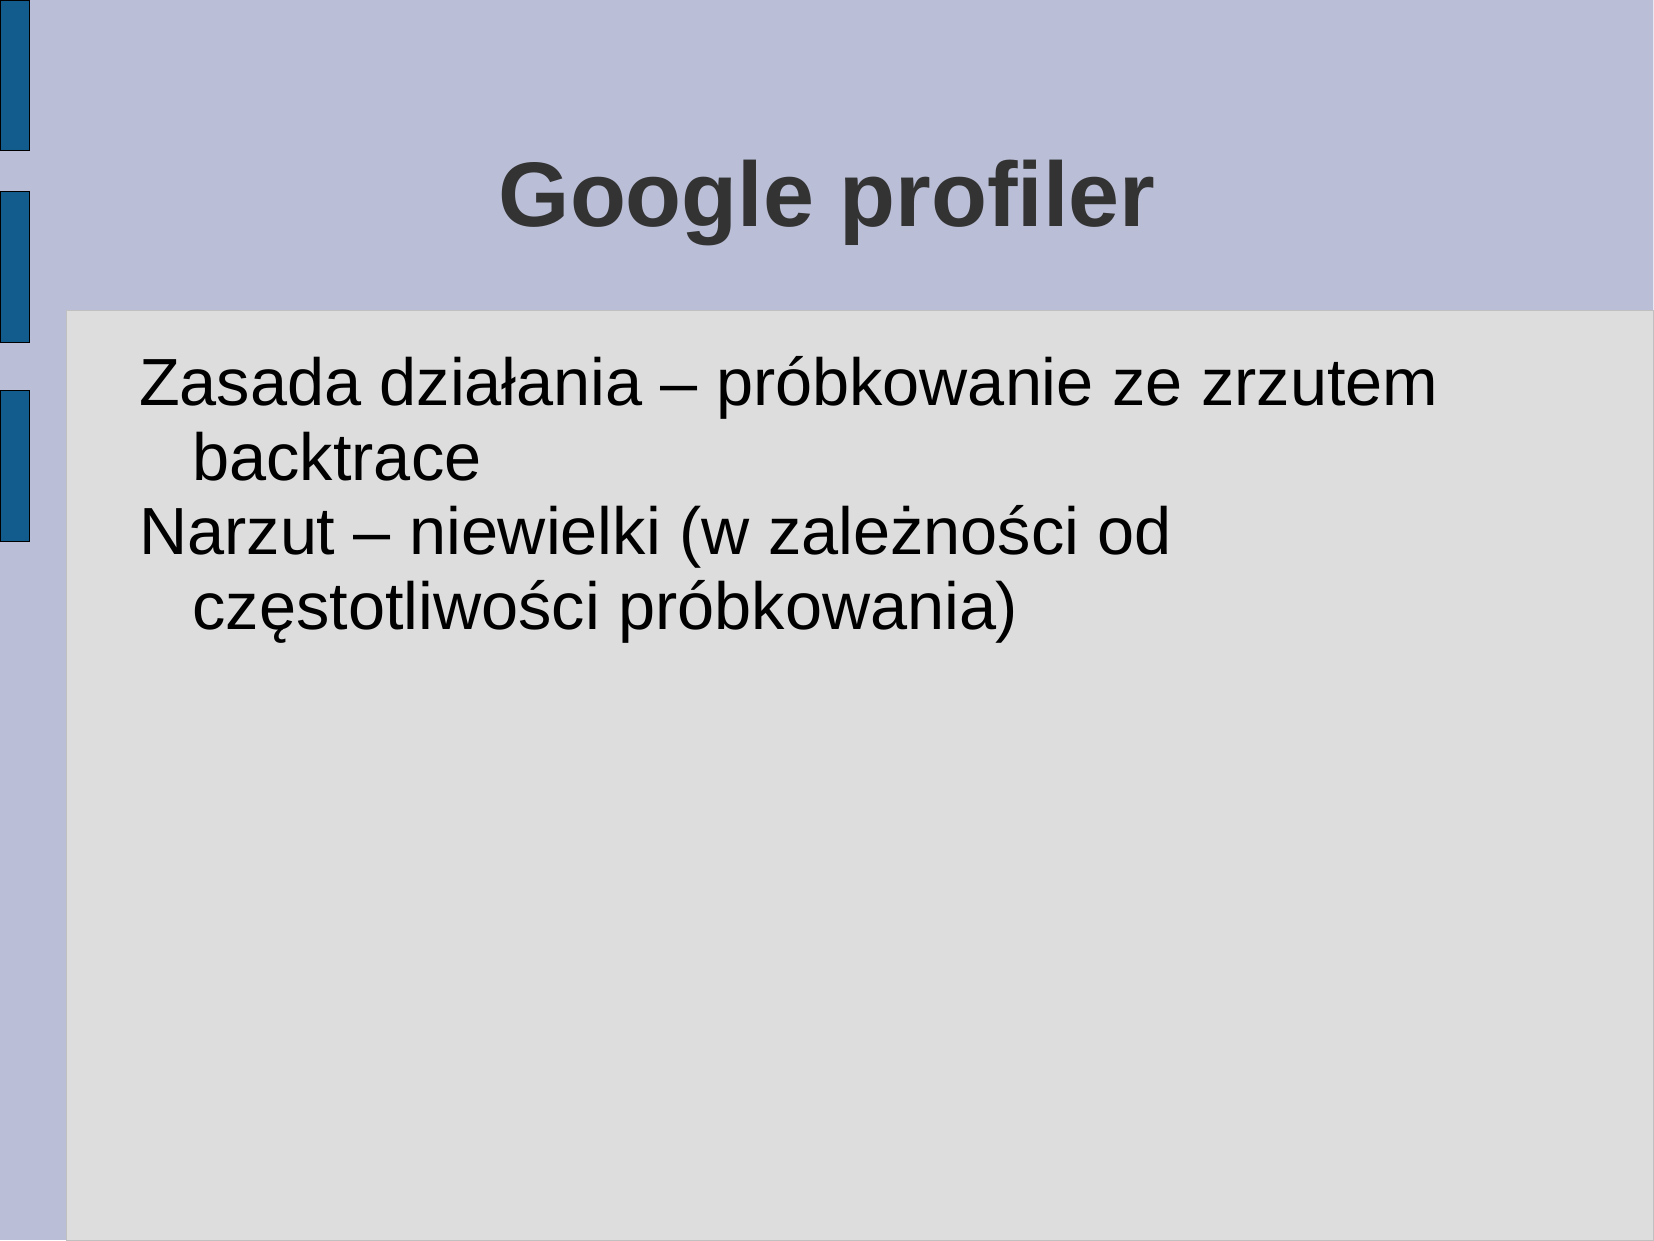

# Google profiler
Zasada działania – próbkowanie ze zrzutem backtrace
Narzut – niewielki (w zależności od częstotliwości próbkowania)